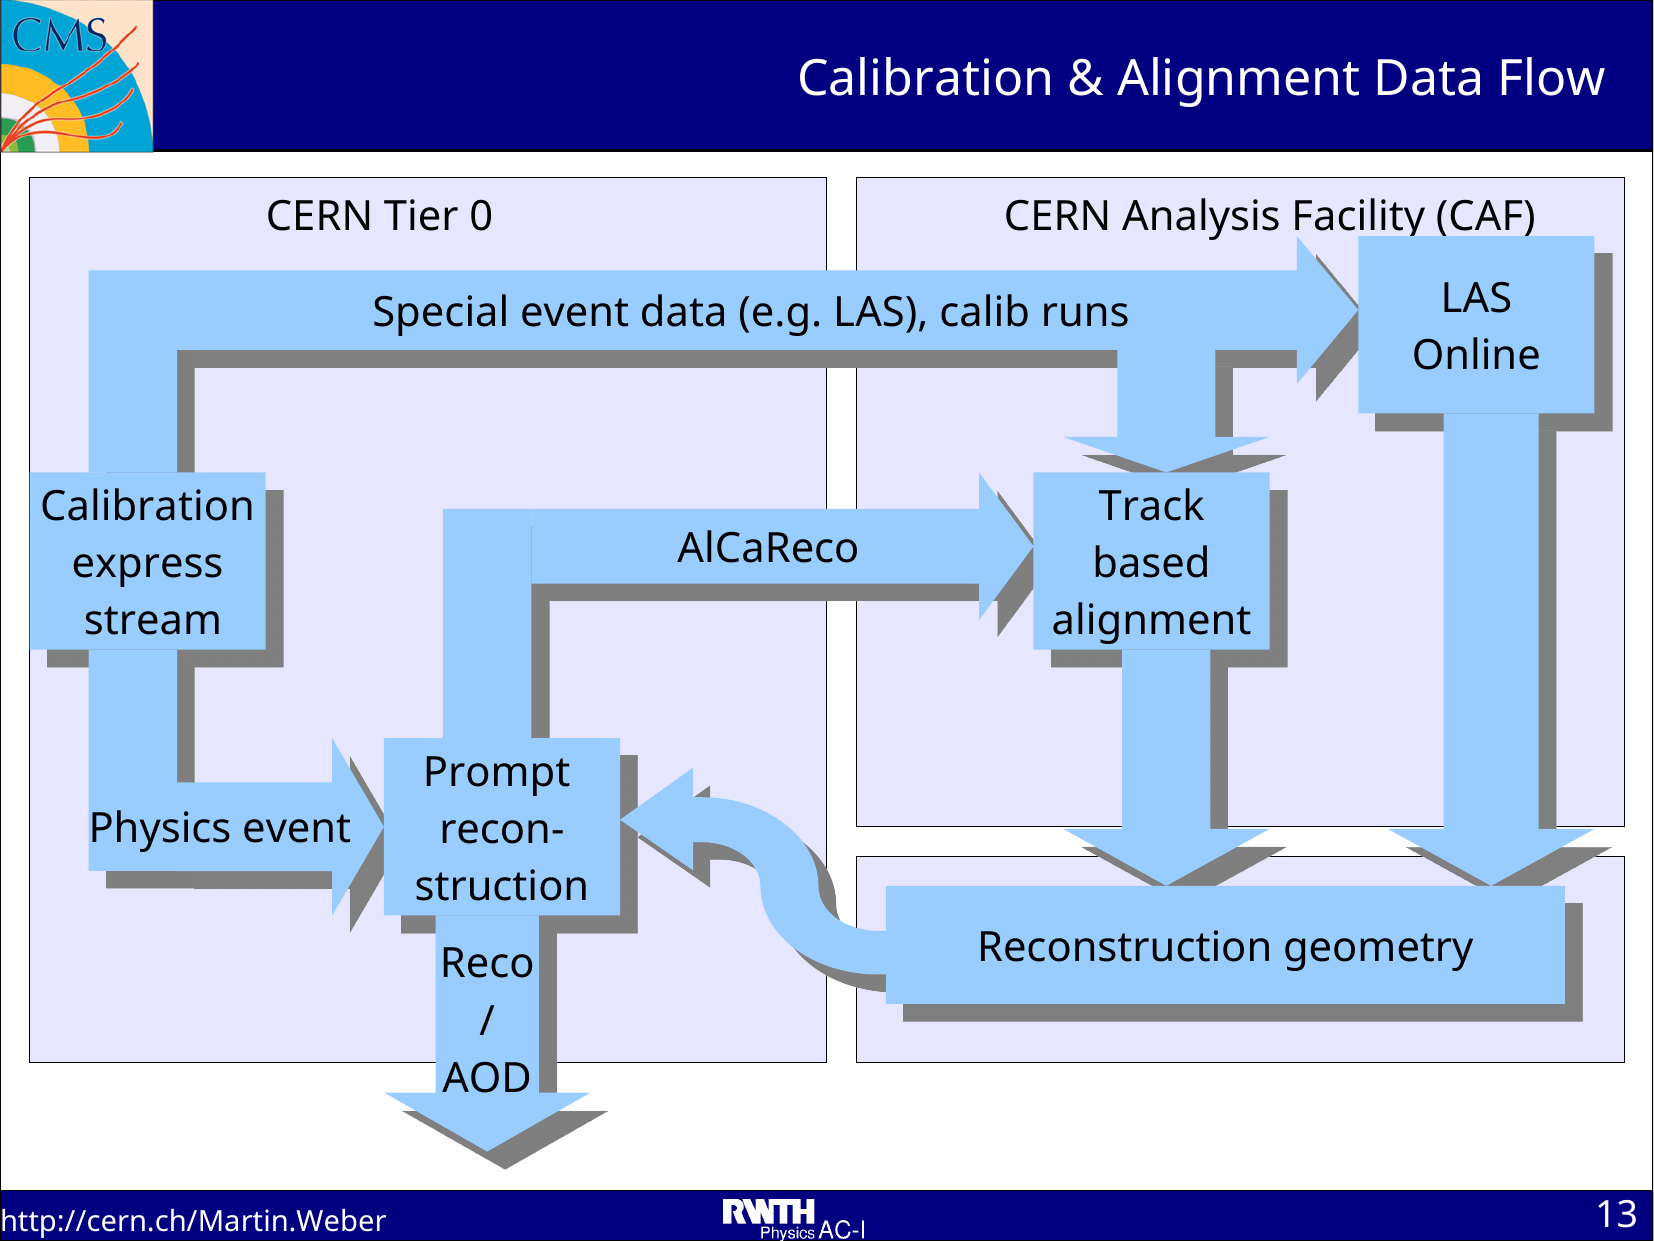

# Calibration & Alignment Data Flow
CERN Tier 0
CERN Analysis Facility (CAF)
Special event data (e.g. LAS), calib runs
LAS
Online
Calibration
express
 stream
AlCaReco
Track
based
alignment
Prompt
recon-
struction
Physics event
Reconstruction geometry
Reco
/
AOD